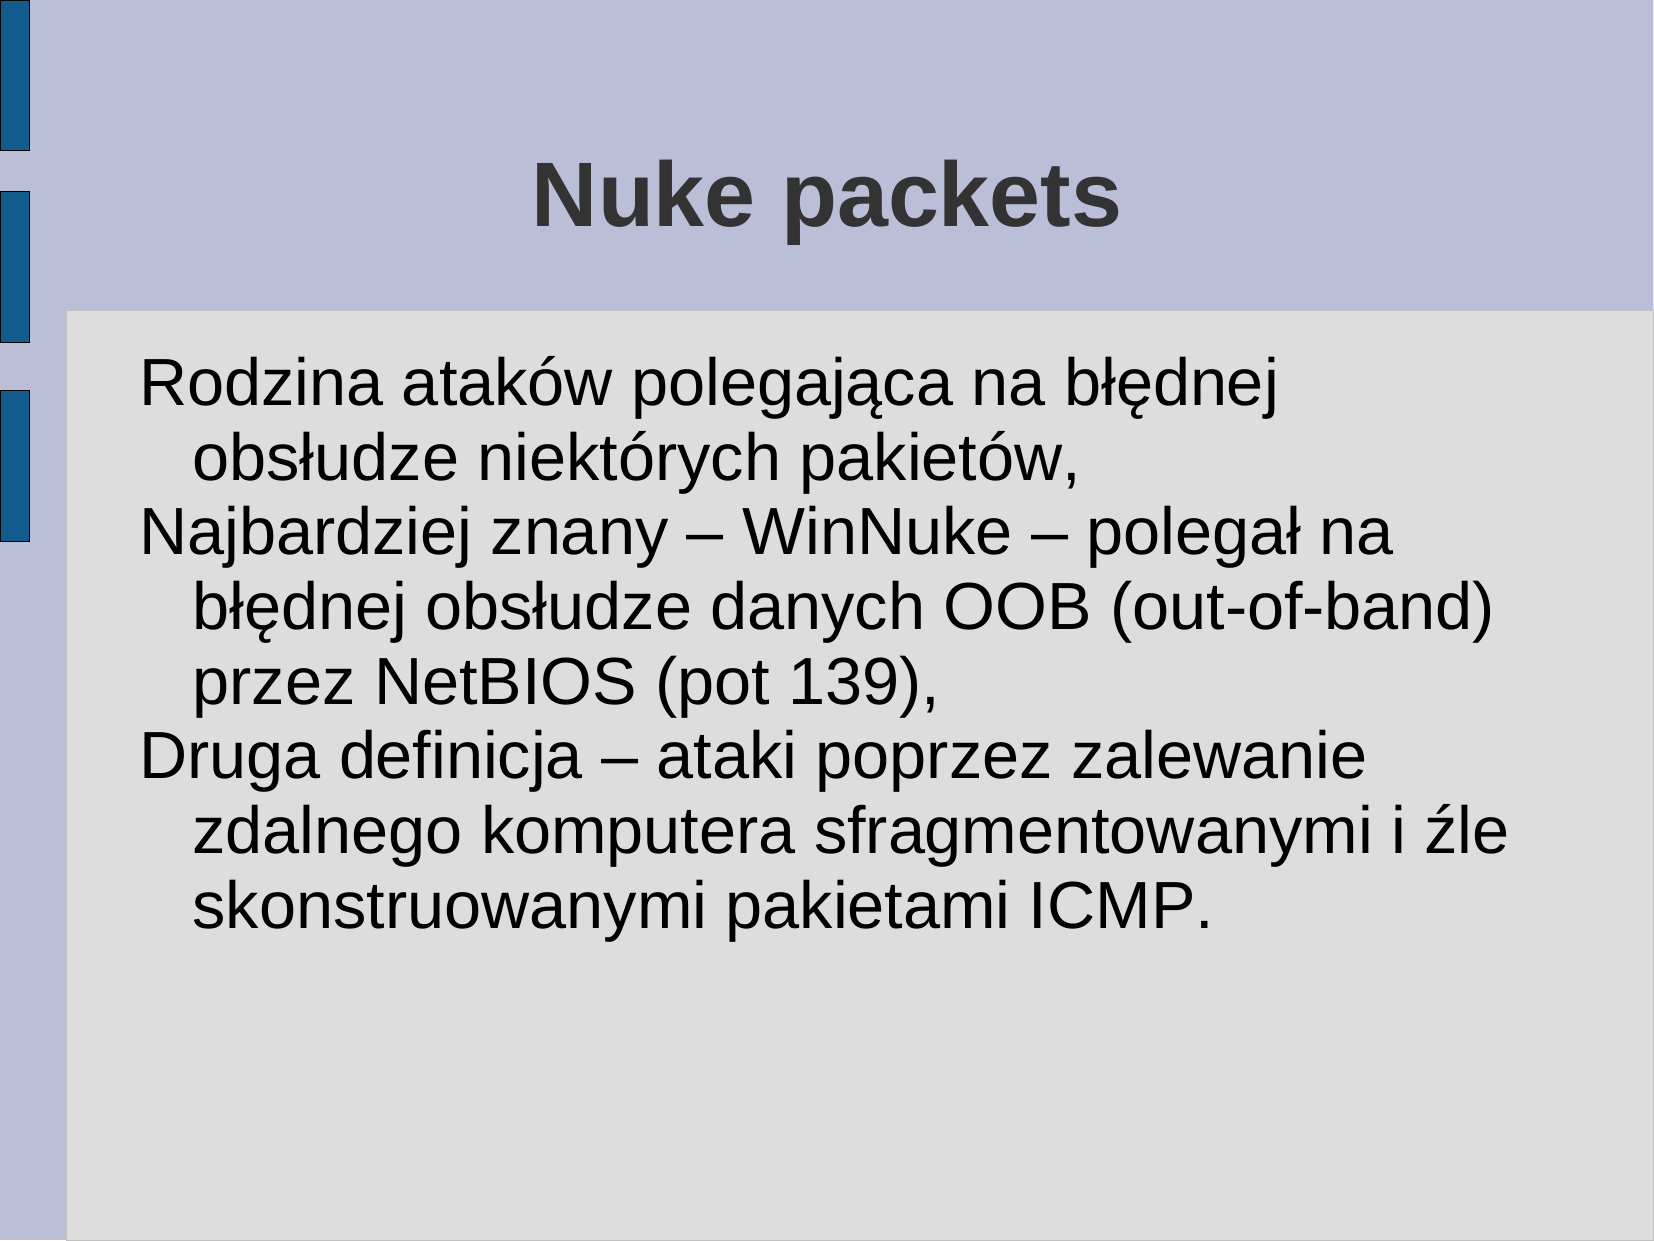

# Nuke packets
Rodzina ataków polegająca na błędnej obsłudze niektórych pakietów,
Najbardziej znany – WinNuke – polegał na błędnej obsłudze danych OOB (out-of-band) przez NetBIOS (pot 139),
Druga definicja – ataki poprzez zalewanie zdalnego komputera sfragmentowanymi i źle skonstruowanymi pakietami ICMP.